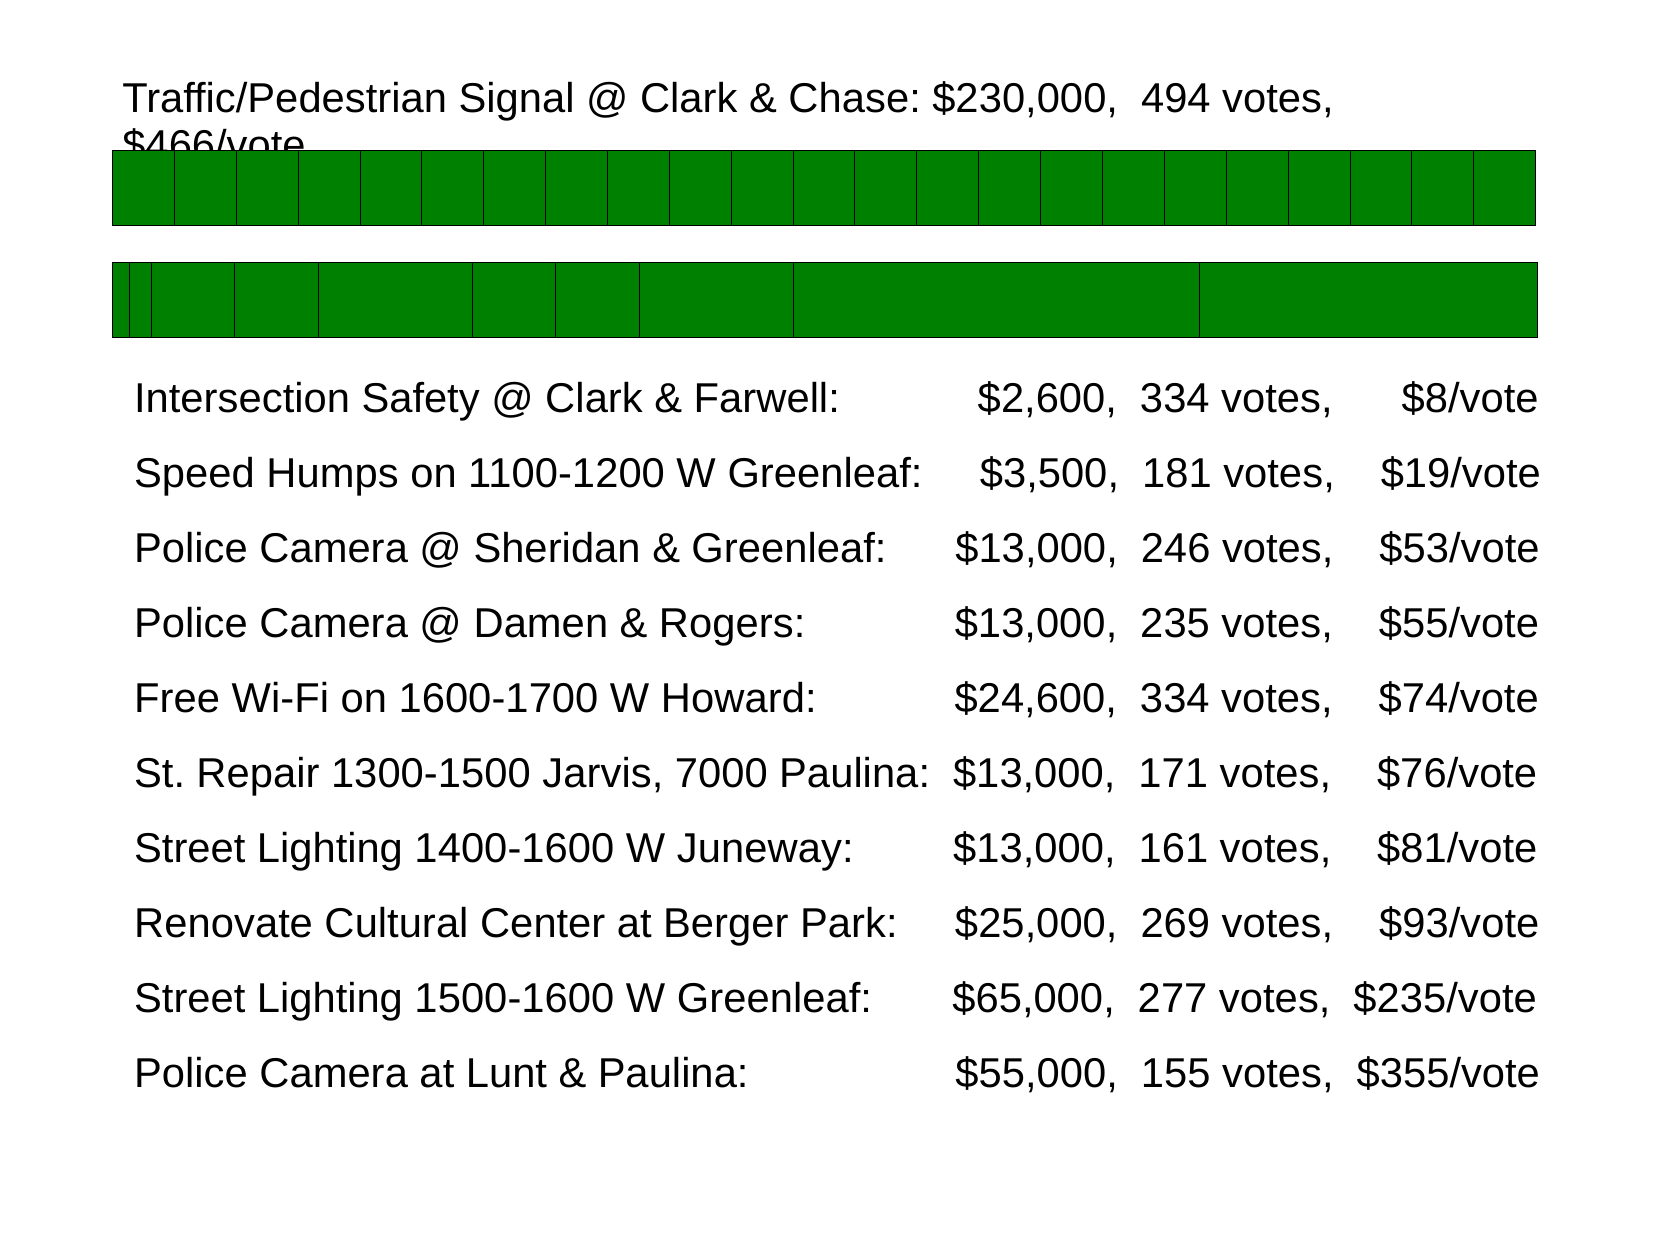

Traffic/Pedestrian Signal @ Clark & Chase: $230,000, 494 votes, $466/vote
# Intersection Safety @ Clark & Farwell: $2,600, 334 votes, $8/vote
Speed Humps on 1100-1200 W Greenleaf: $3,500, 181 votes, $19/vote
Police Camera @ Sheridan & Greenleaf: $13,000, 246 votes, $53/vote
Police Camera @ Damen & Rogers: $13,000, 235 votes, $55/vote
Free Wi-Fi on 1600-1700 W Howard: $24,600, 334 votes, $74/vote
St. Repair 1300-1500 Jarvis, 7000 Paulina: $13,000, 171 votes, $76/vote
Street Lighting 1400-1600 W Juneway:	 $13,000, 161 votes, $81/vote
Renovate Cultural Center at Berger Park: $25,000, 269 votes, $93/vote
Street Lighting 1500-1600 W Greenleaf: $65,000, 277 votes, $235/vote
Police Camera at Lunt & Paulina: $55,000, 155 votes, $355/vote